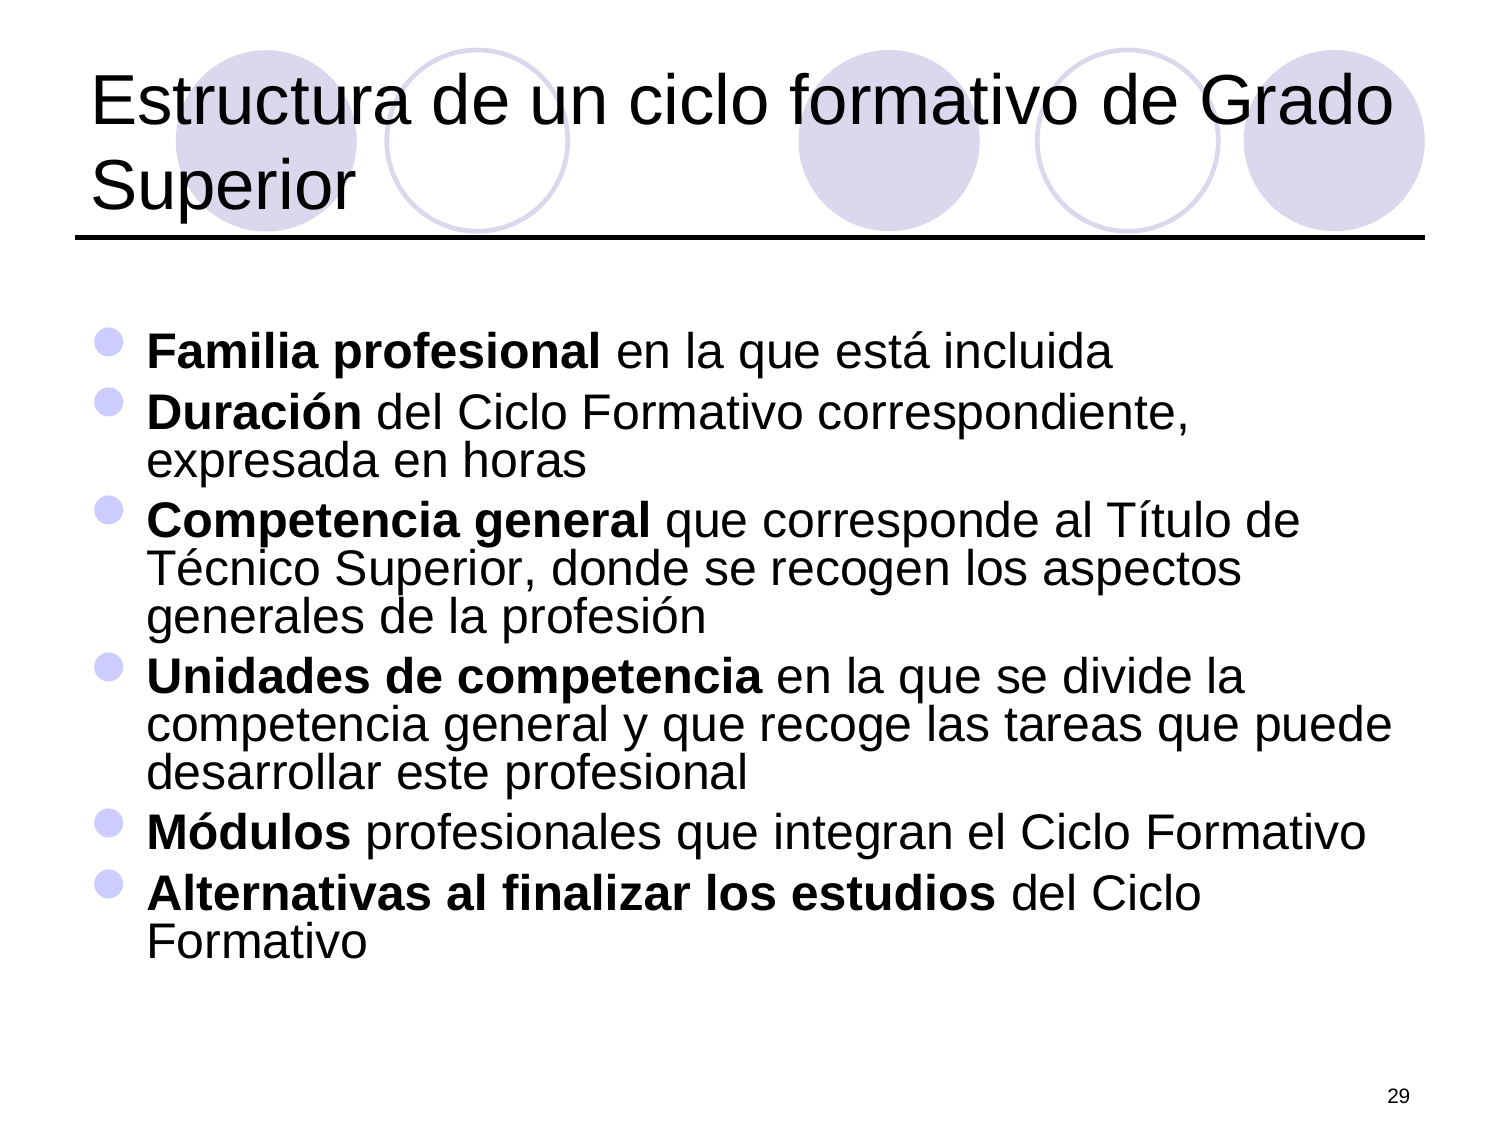

# Estructura de un ciclo formativo de Grado Superior
Familia profesional en la que está incluida
Duración del Ciclo Formativo correspondiente, expresada en horas
Competencia general que corresponde al Título de Técnico Superior, donde se recogen los aspectos generales de la profesión
Unidades de competencia en la que se divide la competencia general y que recoge las tareas que puede desarrollar este profesional
Módulos profesionales que integran el Ciclo Formativo
Alternativas al finalizar los estudios del Ciclo Formativo